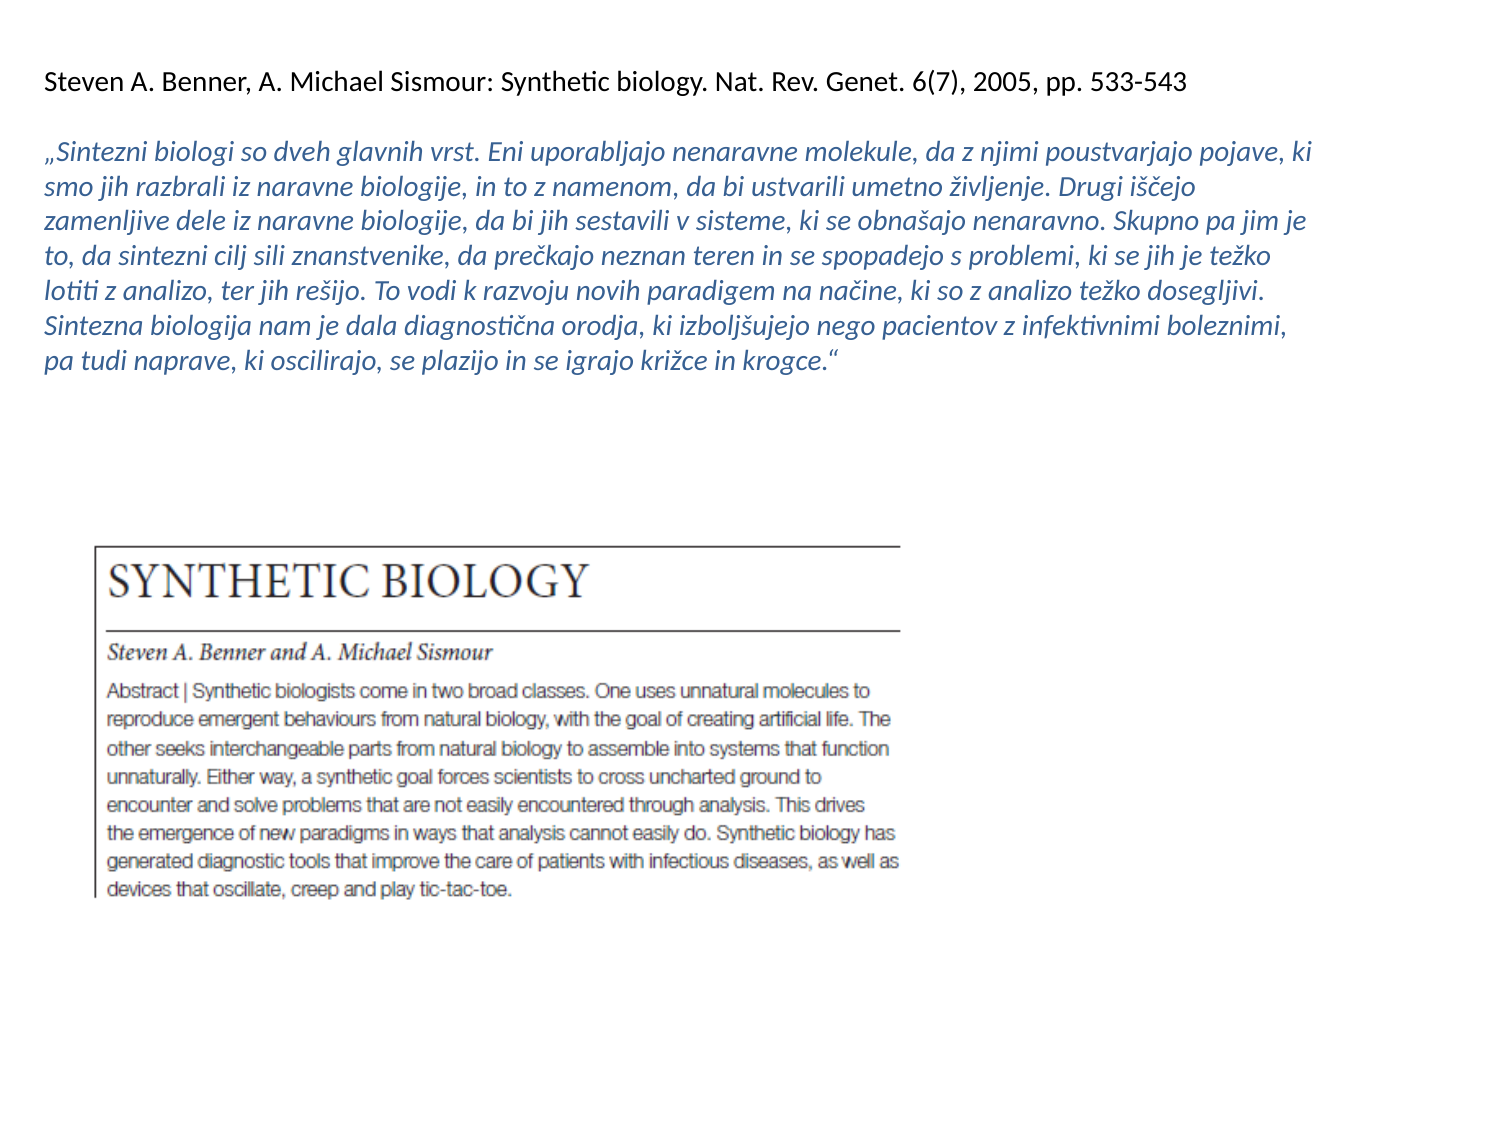

Steven A. Benner, A. Michael Sismour: Synthetic biology. Nat. Rev. Genet. 6(7), 2005, pp. 533-543
„Sintezni biologi so dveh glavnih vrst. Eni uporabljajo nenaravne molekule, da z njimi poustvarjajo pojave, ki smo jih razbrali iz naravne biologije, in to z namenom, da bi ustvarili umetno življenje. Drugi iščejo zamenljive dele iz naravne biologije, da bi jih sestavili v sisteme, ki se obnašajo nenaravno. Skupno pa jim je to, da sintezni cilj sili znanstvenike, da prečkajo neznan teren in se spopadejo s problemi, ki se jih je težko lotiti z analizo, ter jih rešijo. To vodi k razvoju novih paradigem na načine, ki so z analizo težko dosegljivi. Sintezna biologija nam je dala diagnostična orodja, ki izboljšujejo nego pacientov z infektivnimi boleznimi, pa tudi naprave, ki oscilirajo, se plazijo in se igrajo križce in krogce.“